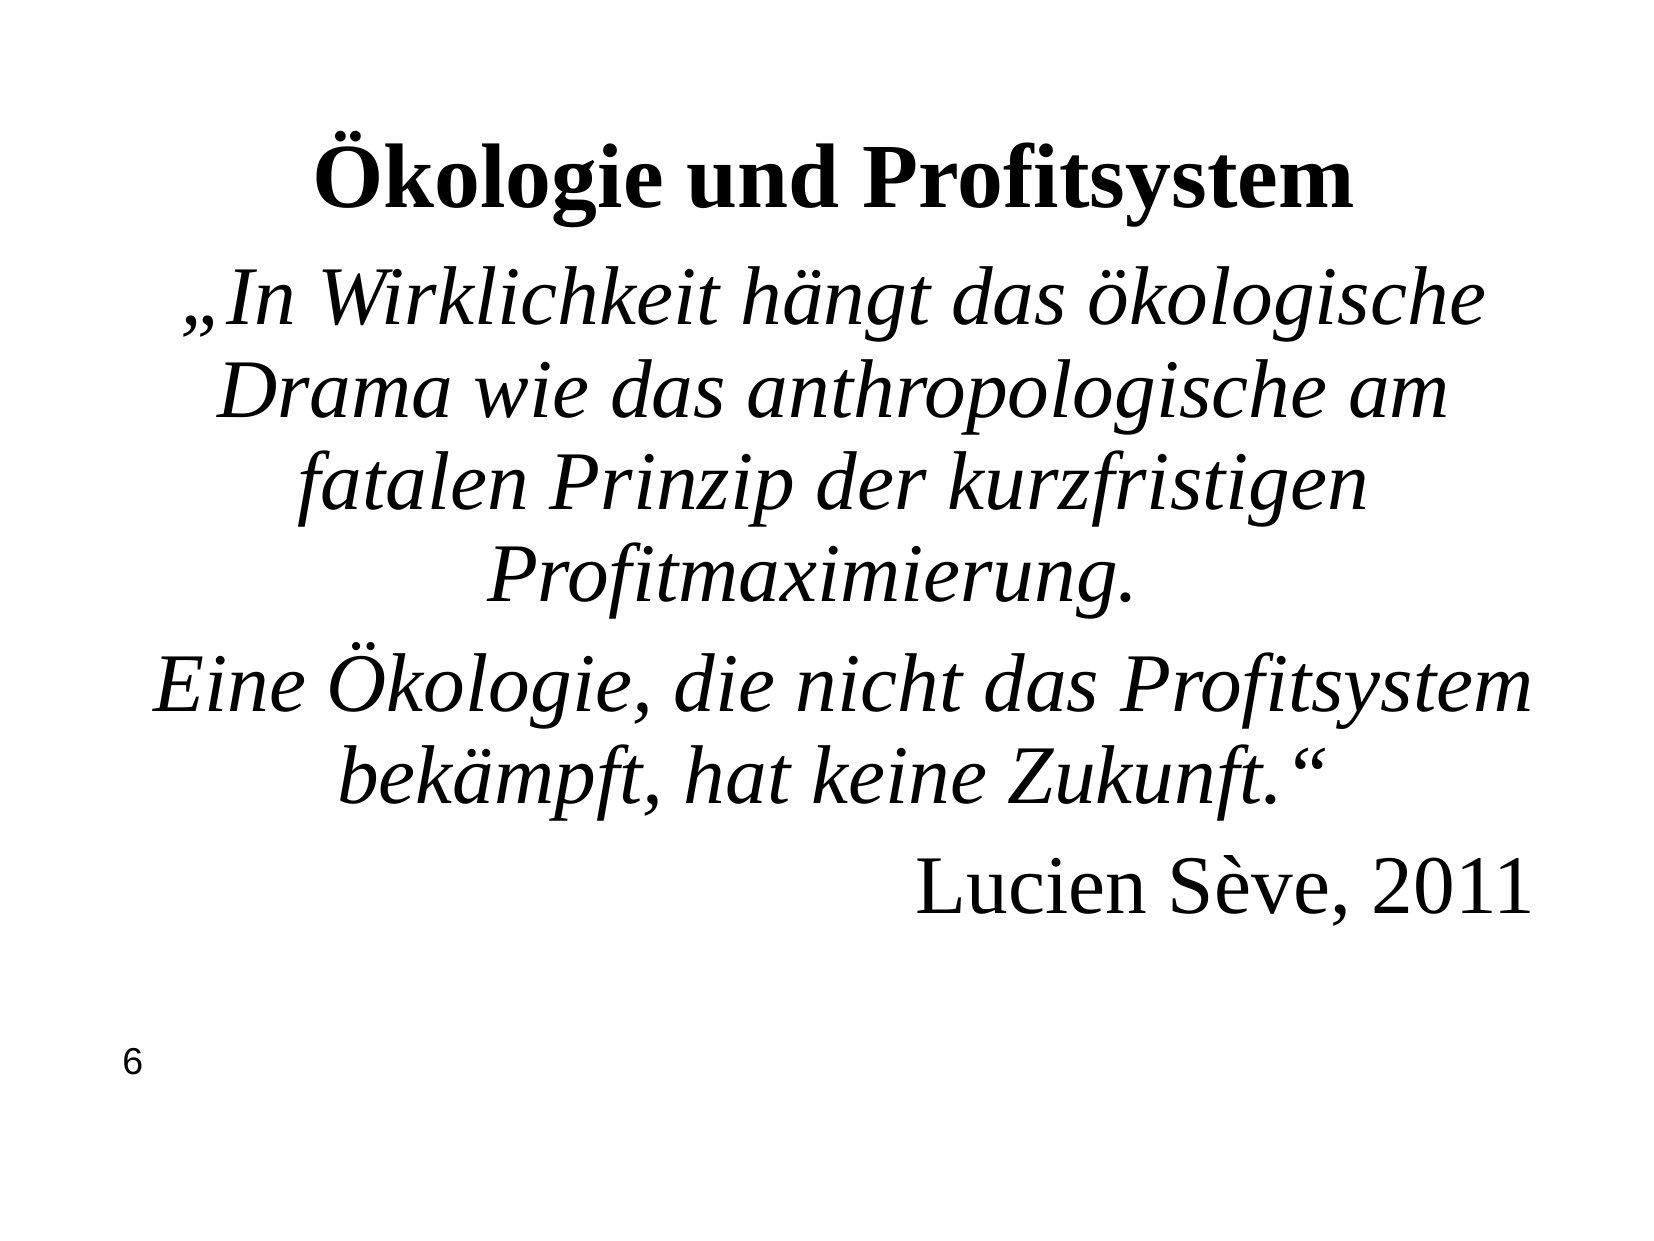

Ökologie und Profitsystem
„In Wirklichkeit hängt das ökologische Drama wie das anthropologische am fatalen Prinzip der kurzfristigen Profitmaximierung.
 Eine Ökologie, die nicht das Profitsystem bekämpft, hat keine Zukunft.“
Lucien Sève, 2011